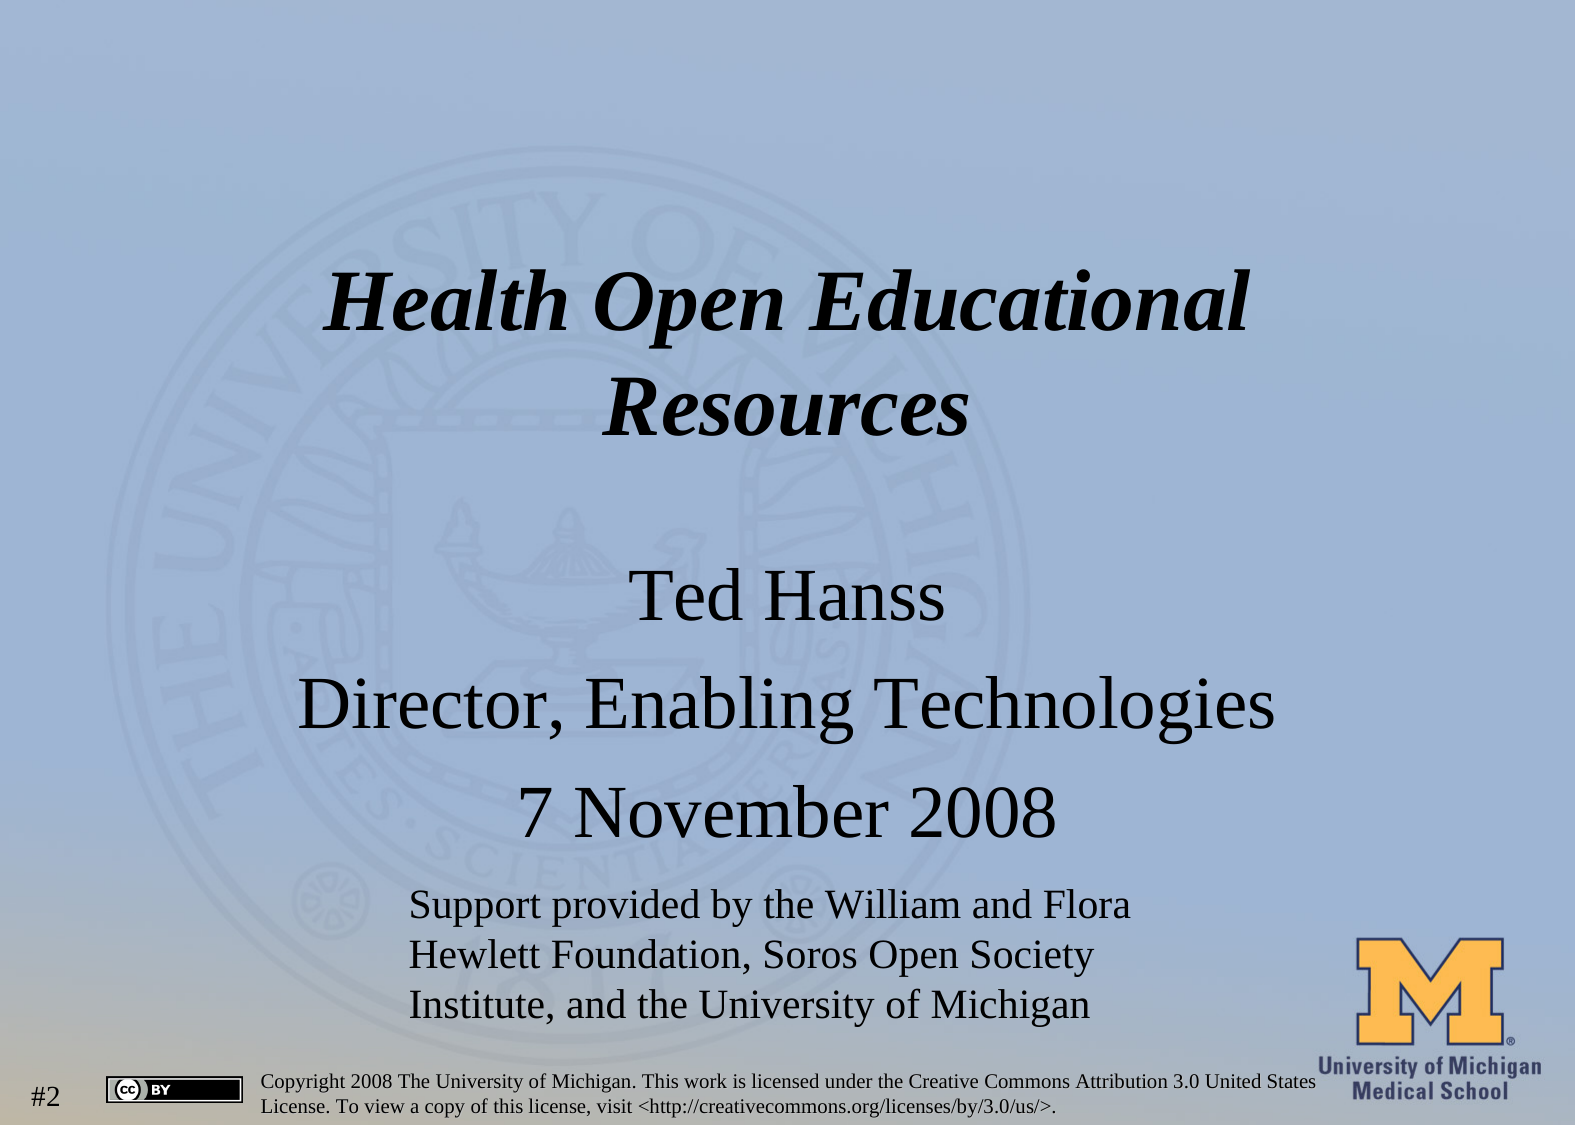

# Health Open Educational Resources
Ted Hanss
Director, Enabling Technologies
7 November 2008
Support provided by the William and Flora Hewlett Foundation, Soros Open Society Institute, and the University of Michigan
Copyright 2008 The University of Michigan. This work is licensed under the Creative Commons Attribution 3.0 United States License. To view a copy of this license, visit <http://creativecommons.org/licenses/by/3.0/us/>.